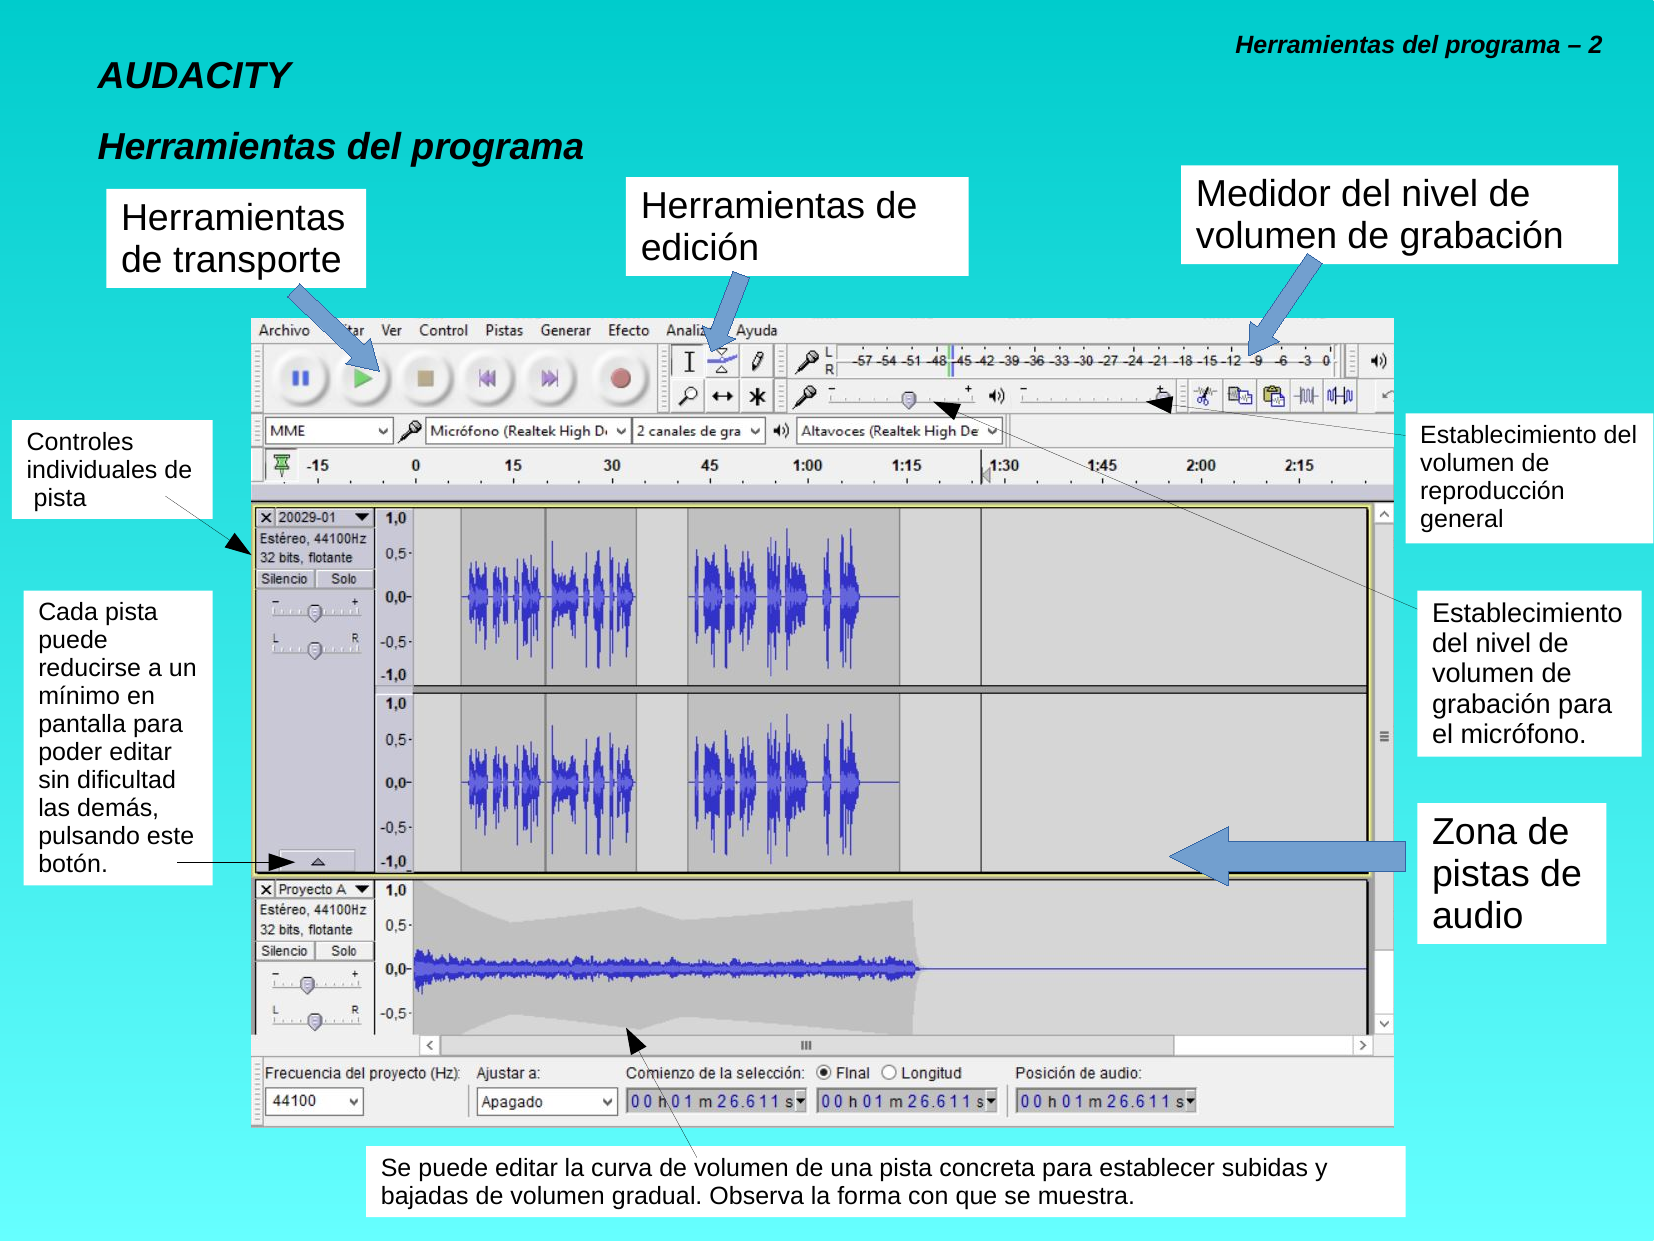

Herramientas del programa – 2
AUDACITY
Herramientas del programa
Medidor del nivel de volumen de grabación
Herramientas de edición
Herramientas de transporte
Establecimiento del volumen de reproducción general
Controles individuales de pista
Cada pista puede reducirse a un mínimo en pantalla para poder editar sin dificultad las demás, pulsando este botón.
Establecimiento del nivel de volumen de grabación para el micrófono.
Zona de pistas de audio
Se puede editar la curva de volumen de una pista concreta para establecer subidas y bajadas de volumen gradual. Observa la forma con que se muestra.